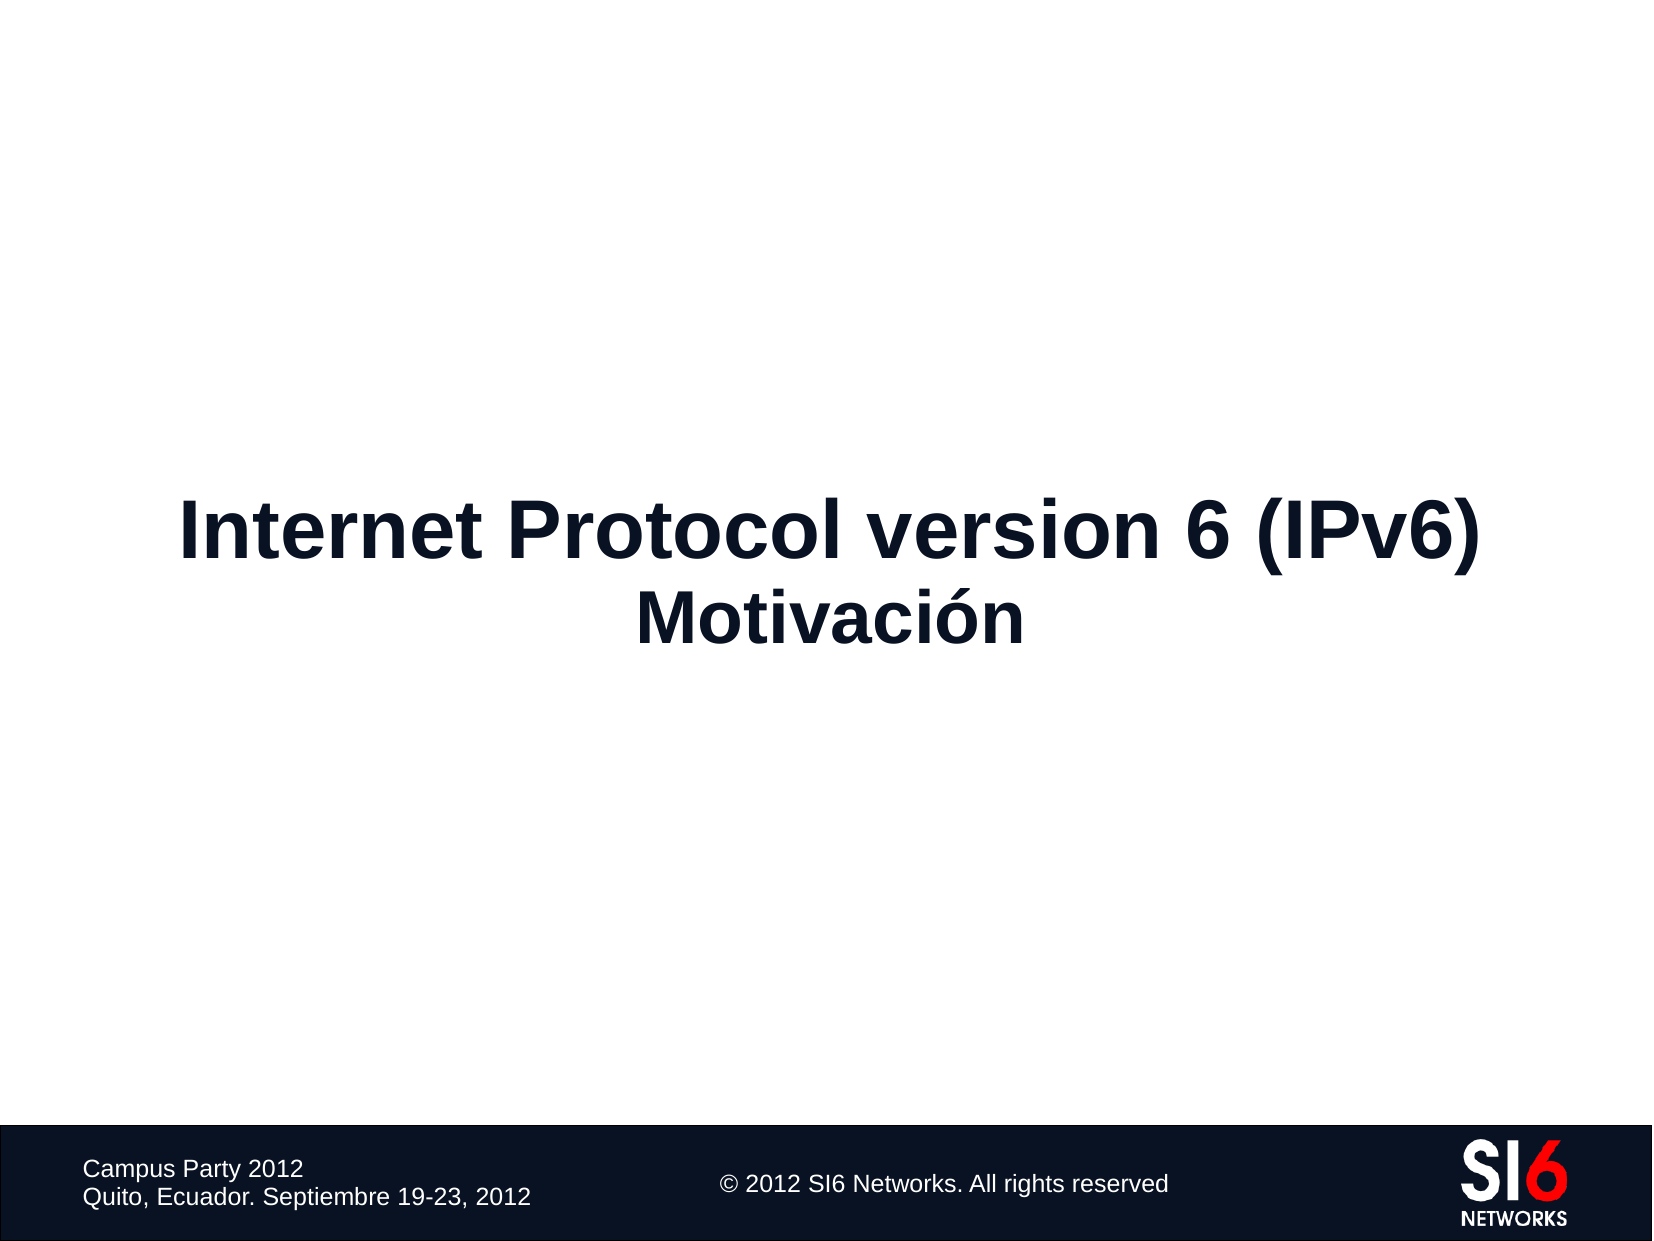

# Internet Protocol version 6 (IPv6) Motivación
Congreso de Seguridad en Computo 2011
10